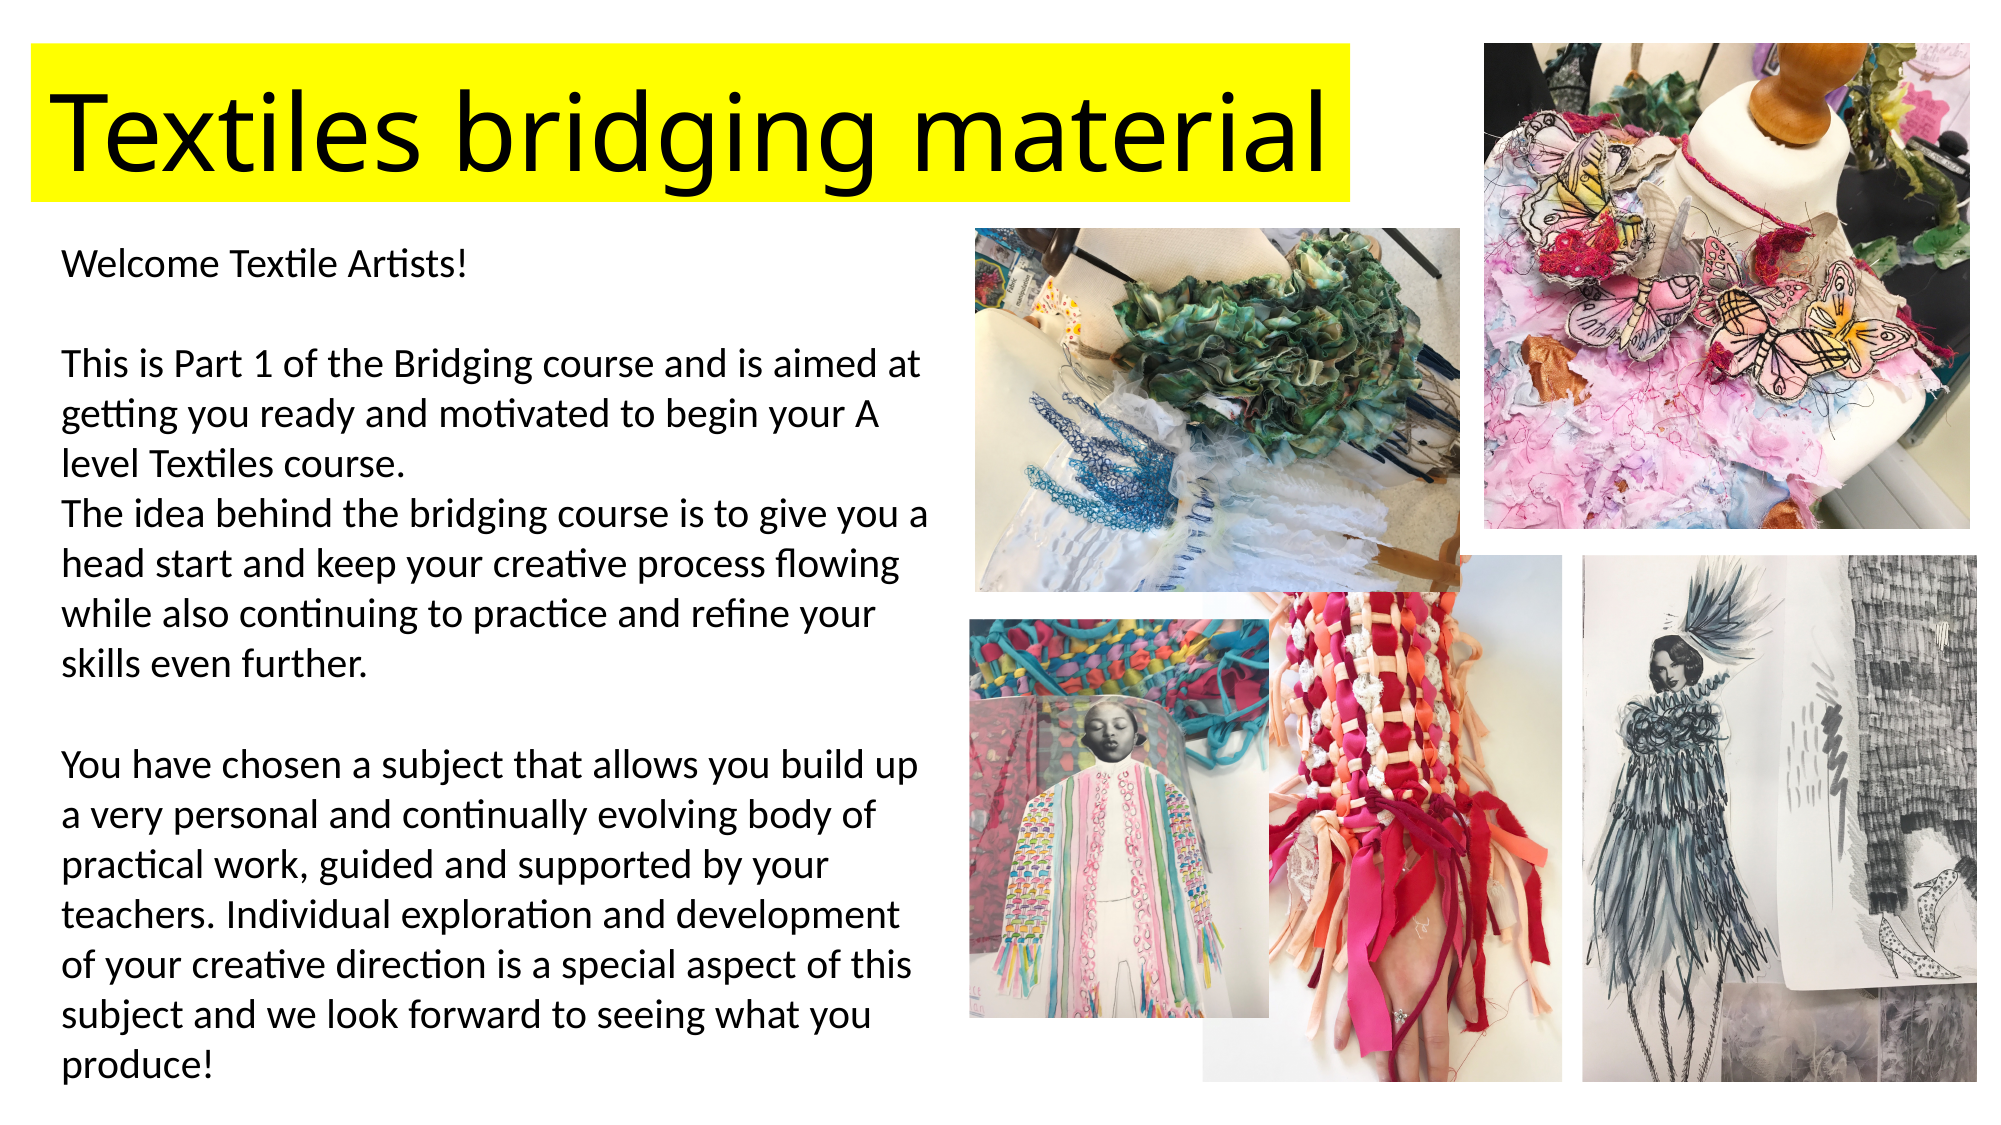

# Textiles bridging material
Welcome Textile Artists!
This is Part 1 of the Bridging course and is aimed at getting you ready and motivated to begin your A level Textiles course.
The idea behind the bridging course is to give you a head start and keep your creative process flowing while also continuing to practice and refine your skills even further.
You have chosen a subject that allows you build up a very personal and continually evolving body of practical work, guided and supported by your teachers. Individual exploration and development of your creative direction is a special aspect of this subject and we look forward to seeing what you produce!